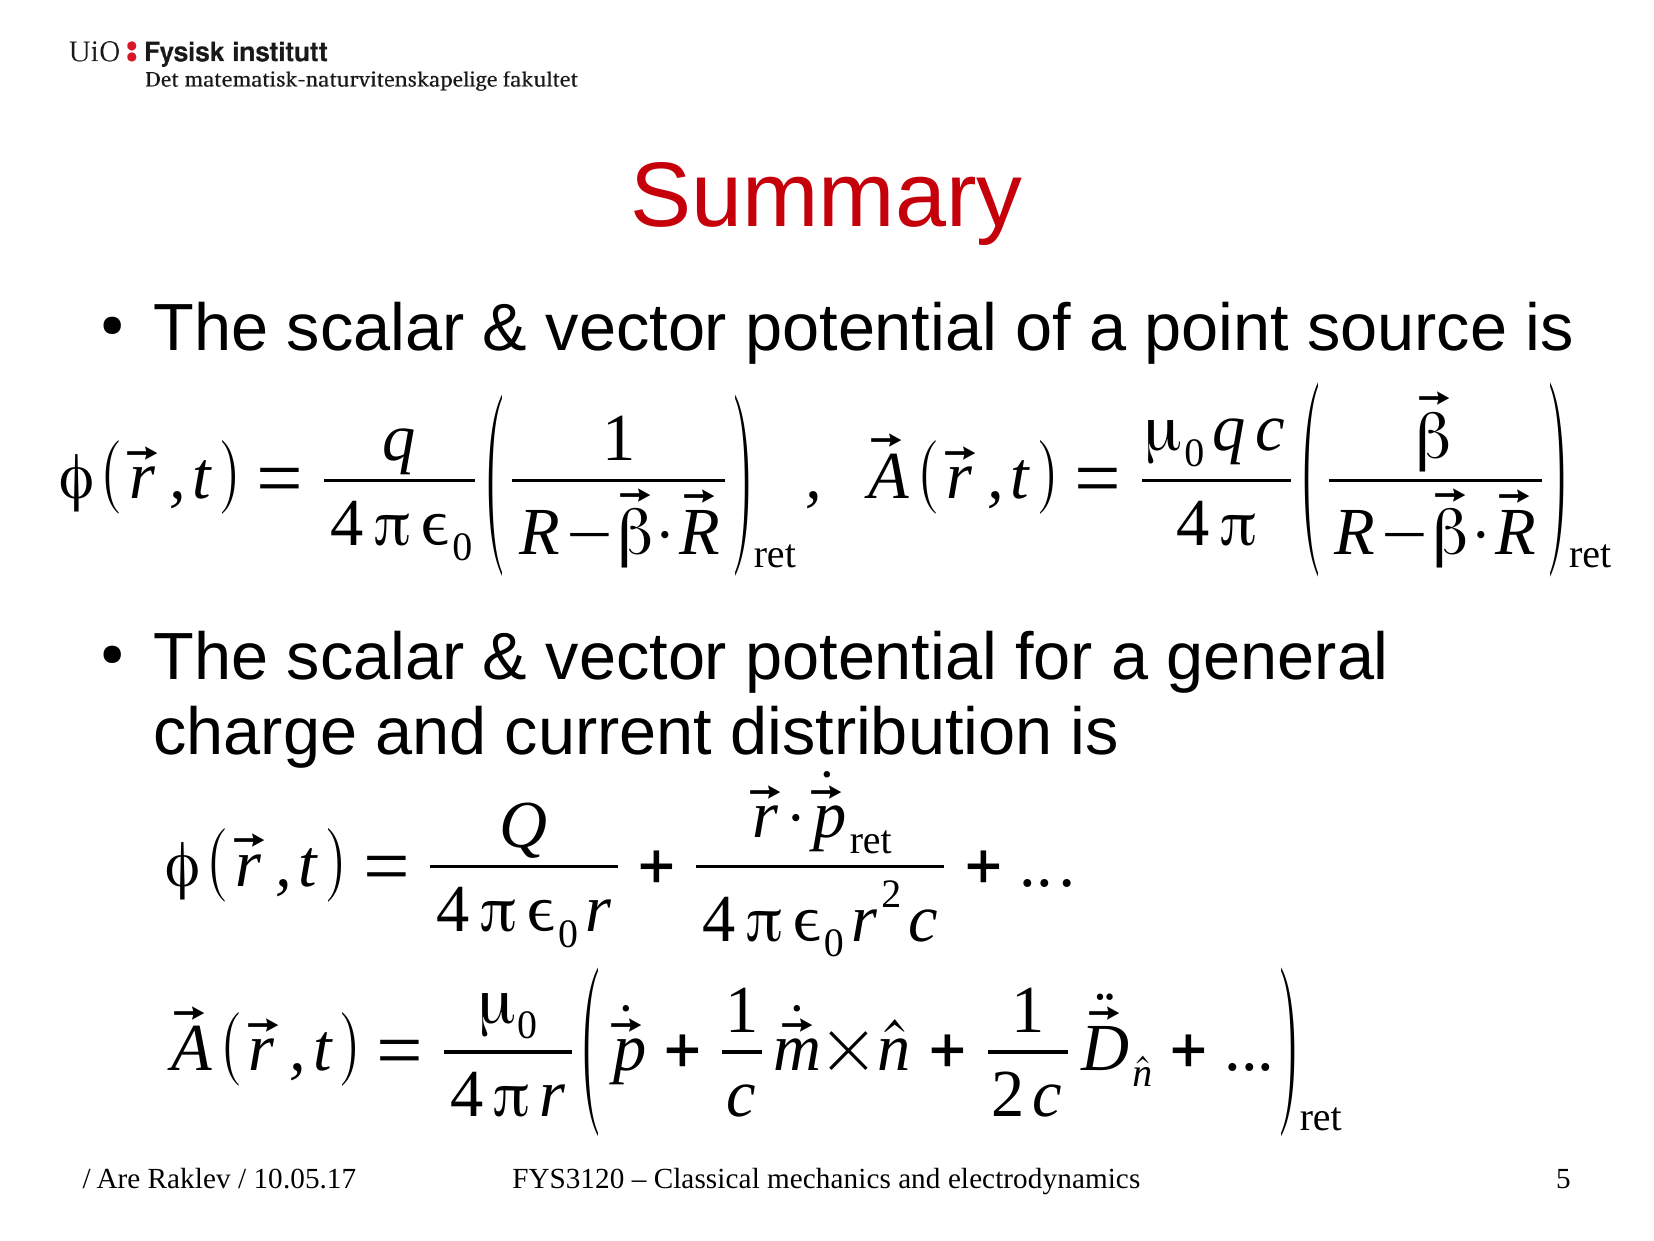

# Summary
The scalar & vector potential of a point source is
The scalar & vector potential for a general charge and current distribution is
/ Are Raklev / 10.05.17
FYS3120 – Classical mechanics and electrodynamics
5